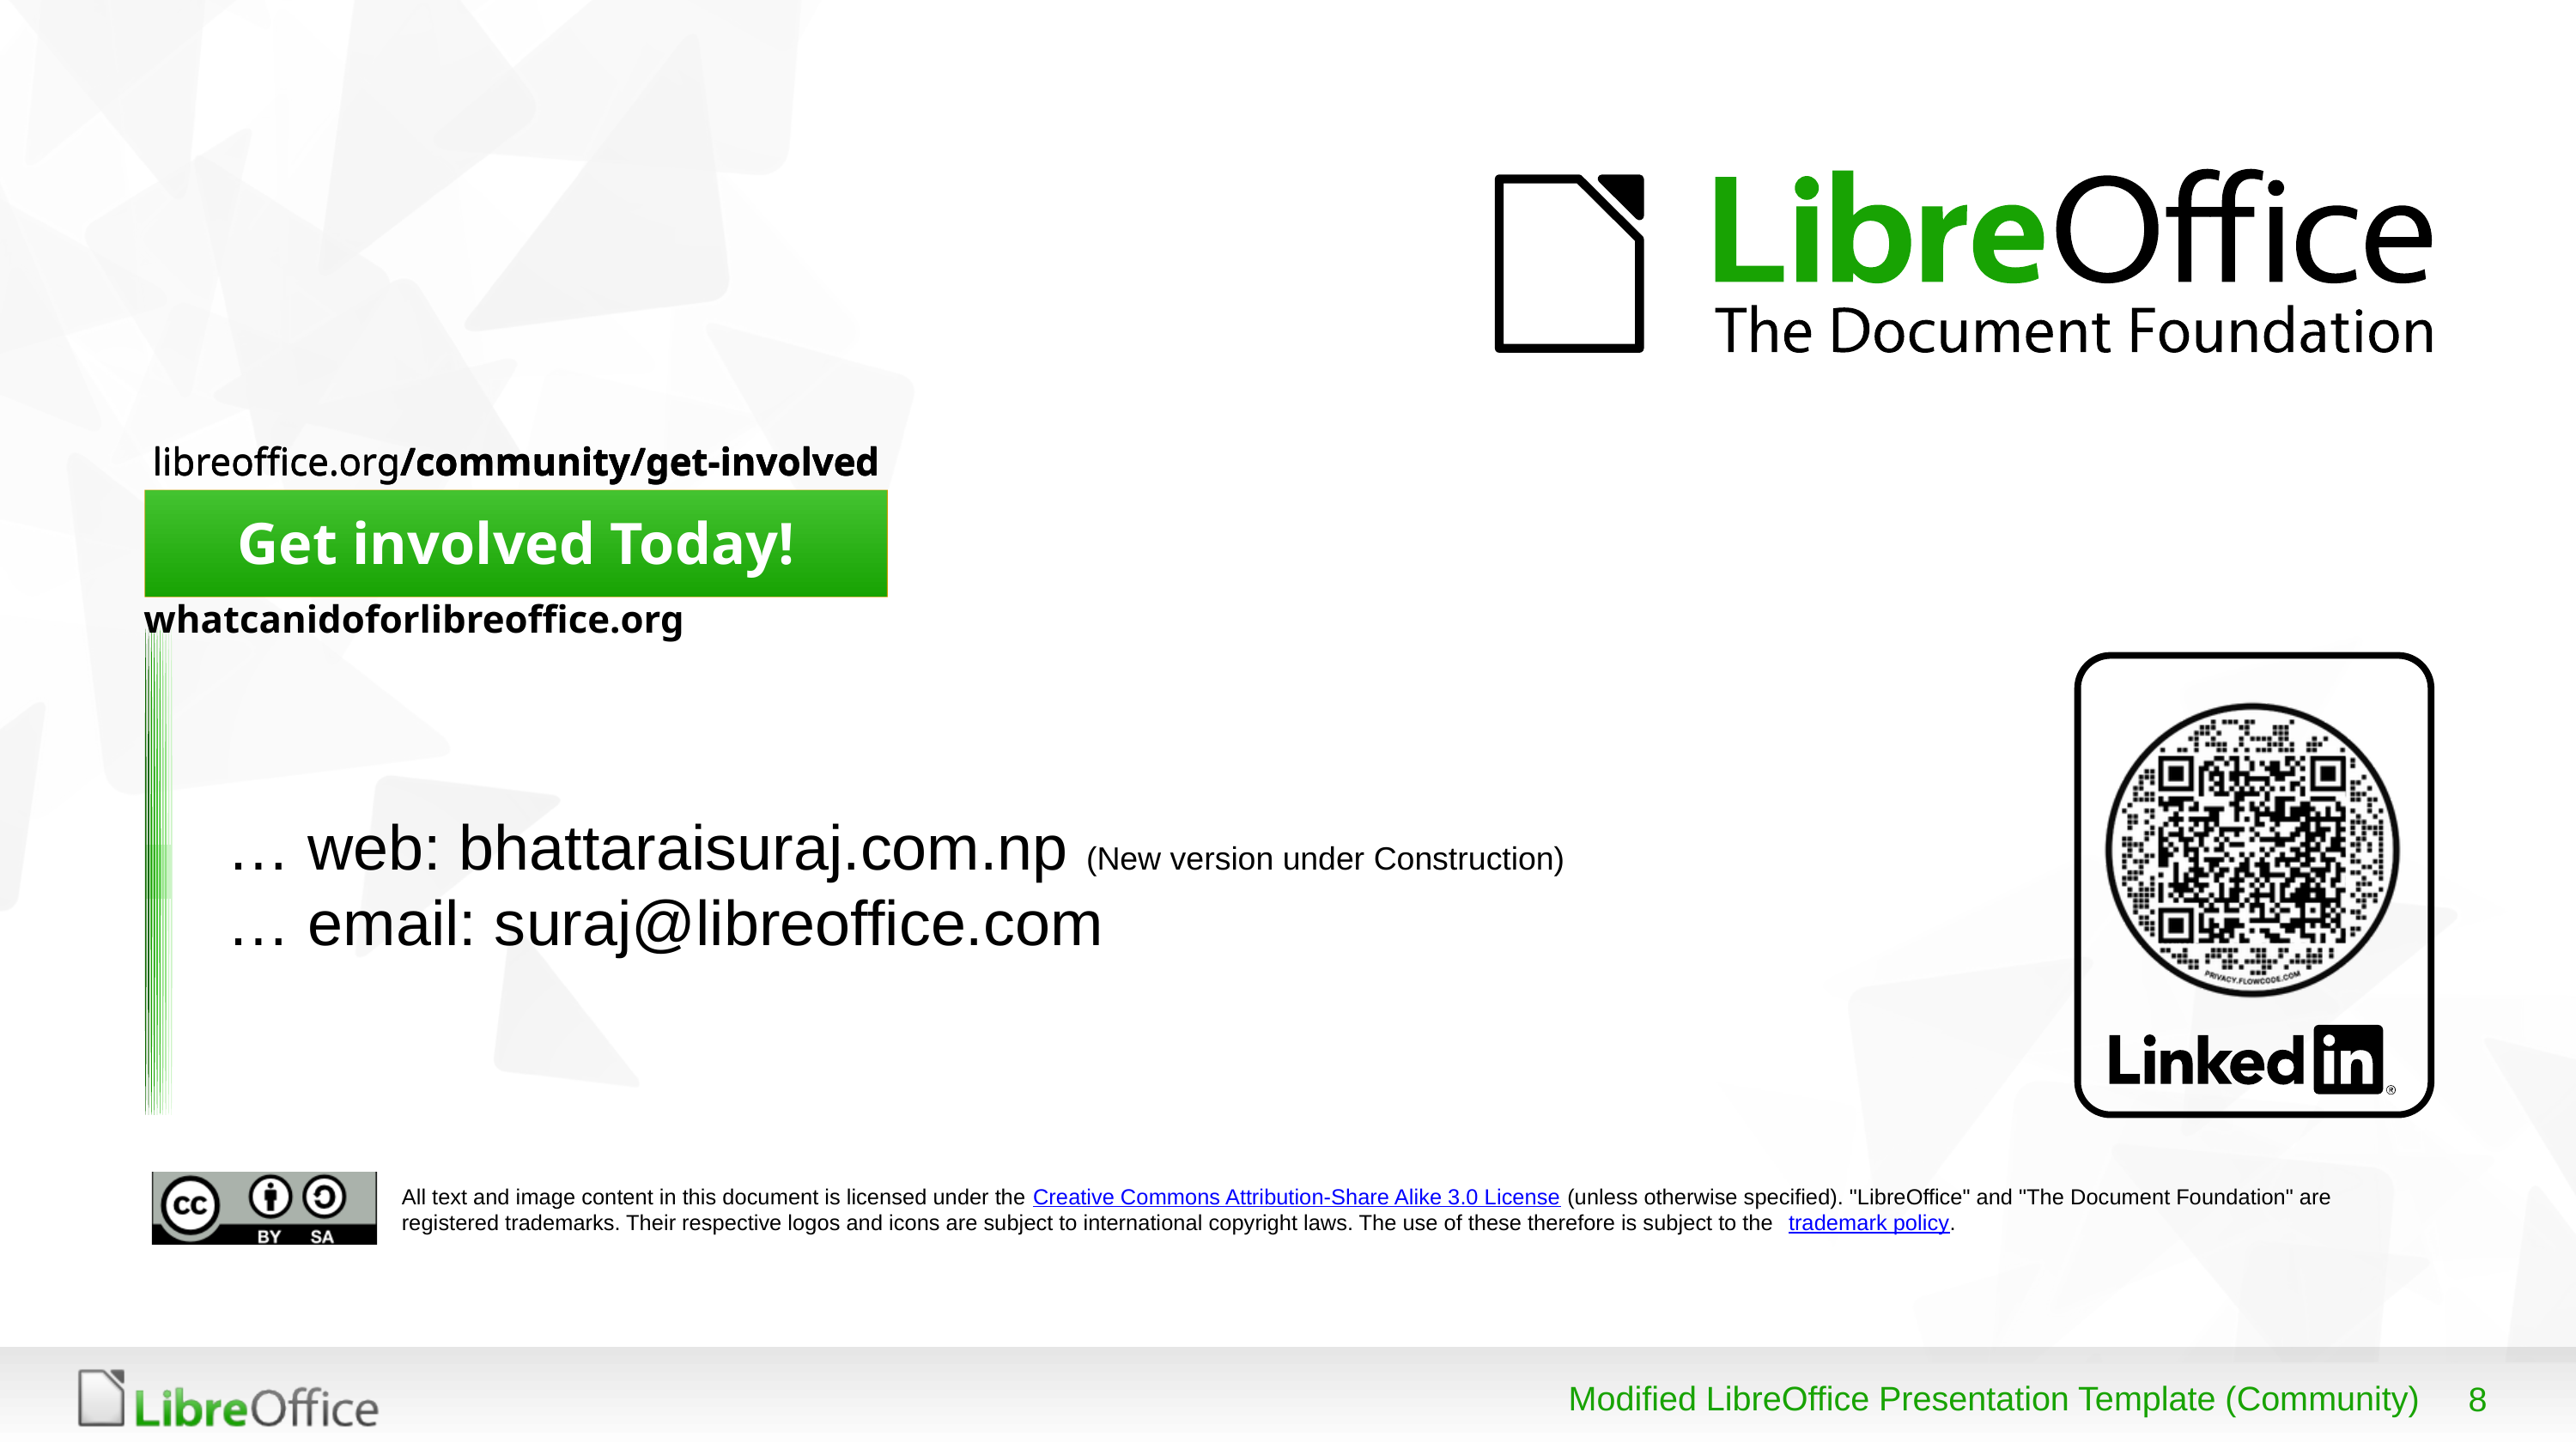

libreoffice.org/community/get-involved
libreoffice.org/community/get-involved
libreoffice.org/community/get-involved
Get involved Today!
whatcanidoforlibreoffice.org
… web: bhattaraisuraj.com.np (New version under Construction)
… email: suraj@libreoffice.com
All text and image content in this document is licensed under the Creative Commons Attribution-Share Alike 3.0 License (unless otherwise specified). "LibreOffice" and "The Document Foundation" are registered trademarks. Their respective logos and icons are subject to international copyright laws. The use of these therefore is subject to the trademark policy.
Modified LibreOffice Presentation Template (Community)
8